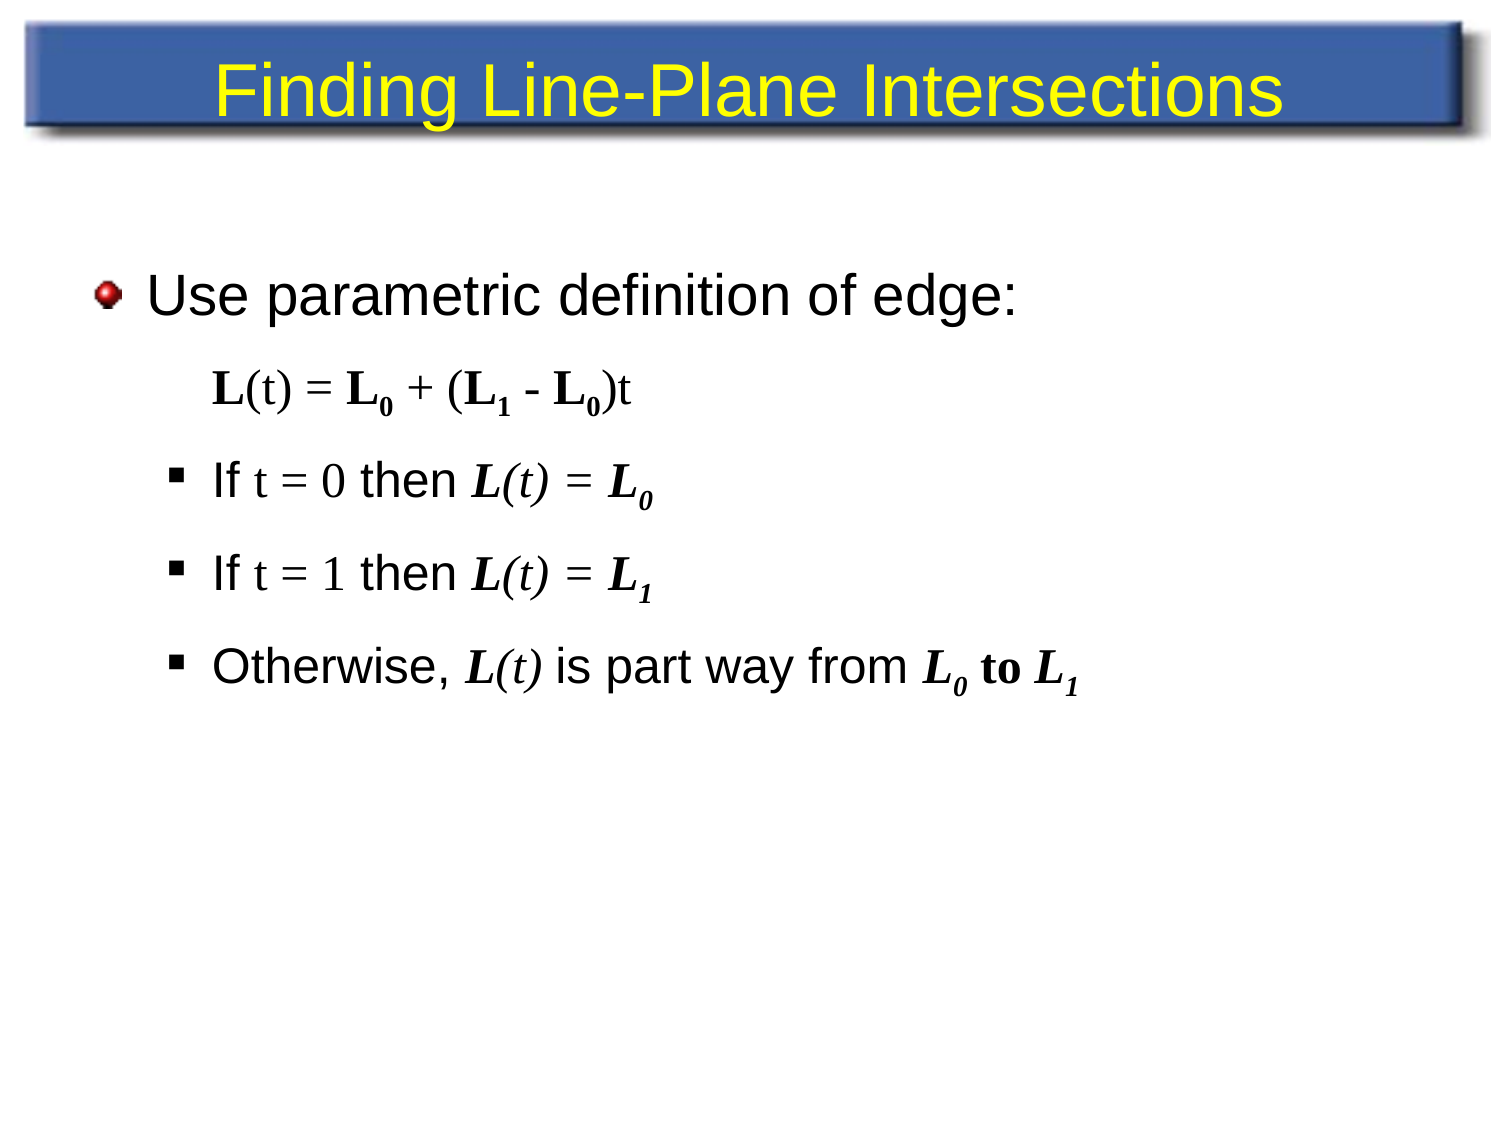

# Finding Line-Plane Intersections
Use parametric definition of edge:
	L(t) = L0 + (L1 - L0)t
If t = 0 then L(t) = L0
If t = 1 then L(t) = L1
Otherwise, L(t) is part way from L0 to L1